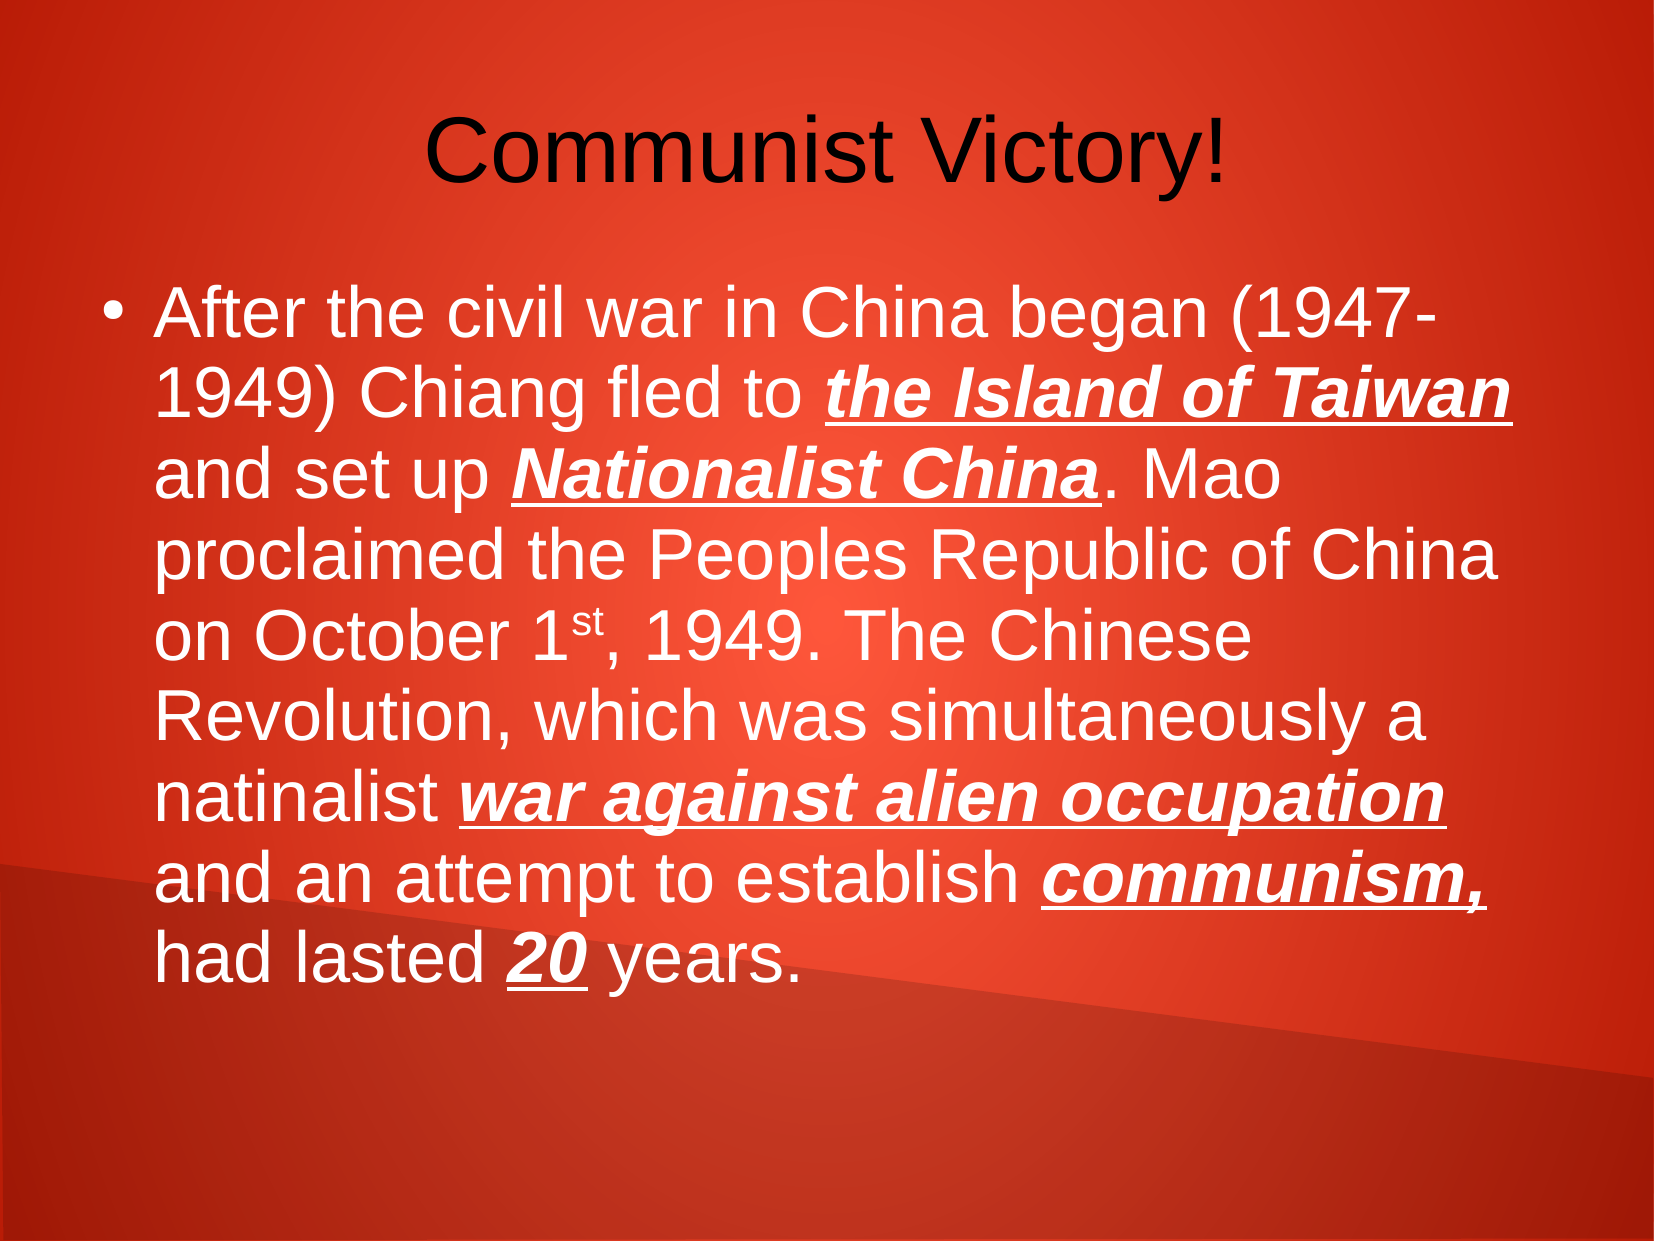

# Communist Victory!
After the civil war in China began (1947-1949) Chiang fled to the Island of Taiwan and set up Nationalist China. Mao proclaimed the Peoples Republic of China on October 1st, 1949. The Chinese Revolution, which was simultaneously a natinalist war against alien occupation and an attempt to establish communism, had lasted 20 years.